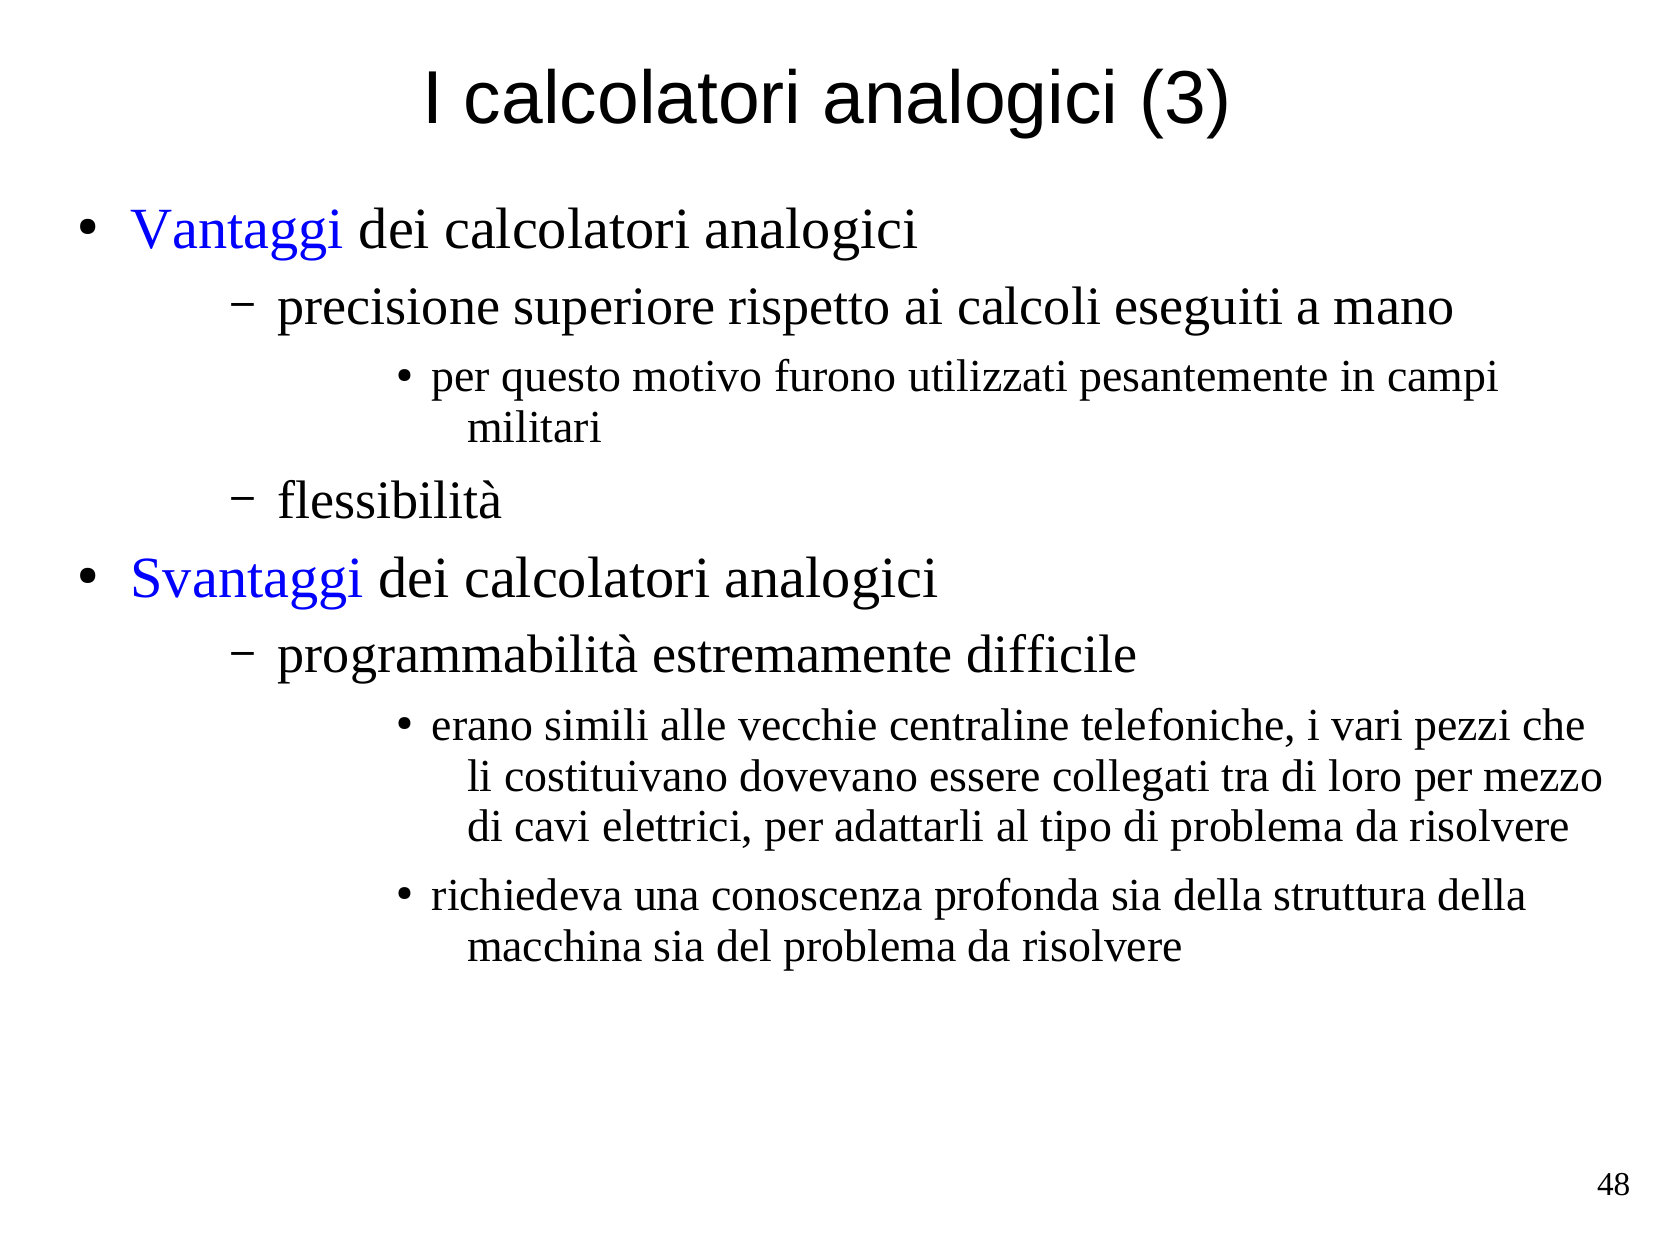

# I calcolatori analogici (3)
Vantaggi dei calcolatori analogici
precisione superiore rispetto ai calcoli eseguiti a mano
per questo motivo furono utilizzati pesantemente in campi militari
flessibilità
Svantaggi dei calcolatori analogici
programmabilità estremamente difficile
erano simili alle vecchie centraline telefoniche, i vari pezzi che li costituivano dovevano essere collegati tra di loro per mezzo di cavi elettrici, per adattarli al tipo di problema da risolvere
richiedeva una conoscenza profonda sia della struttura della macchina sia del problema da risolvere